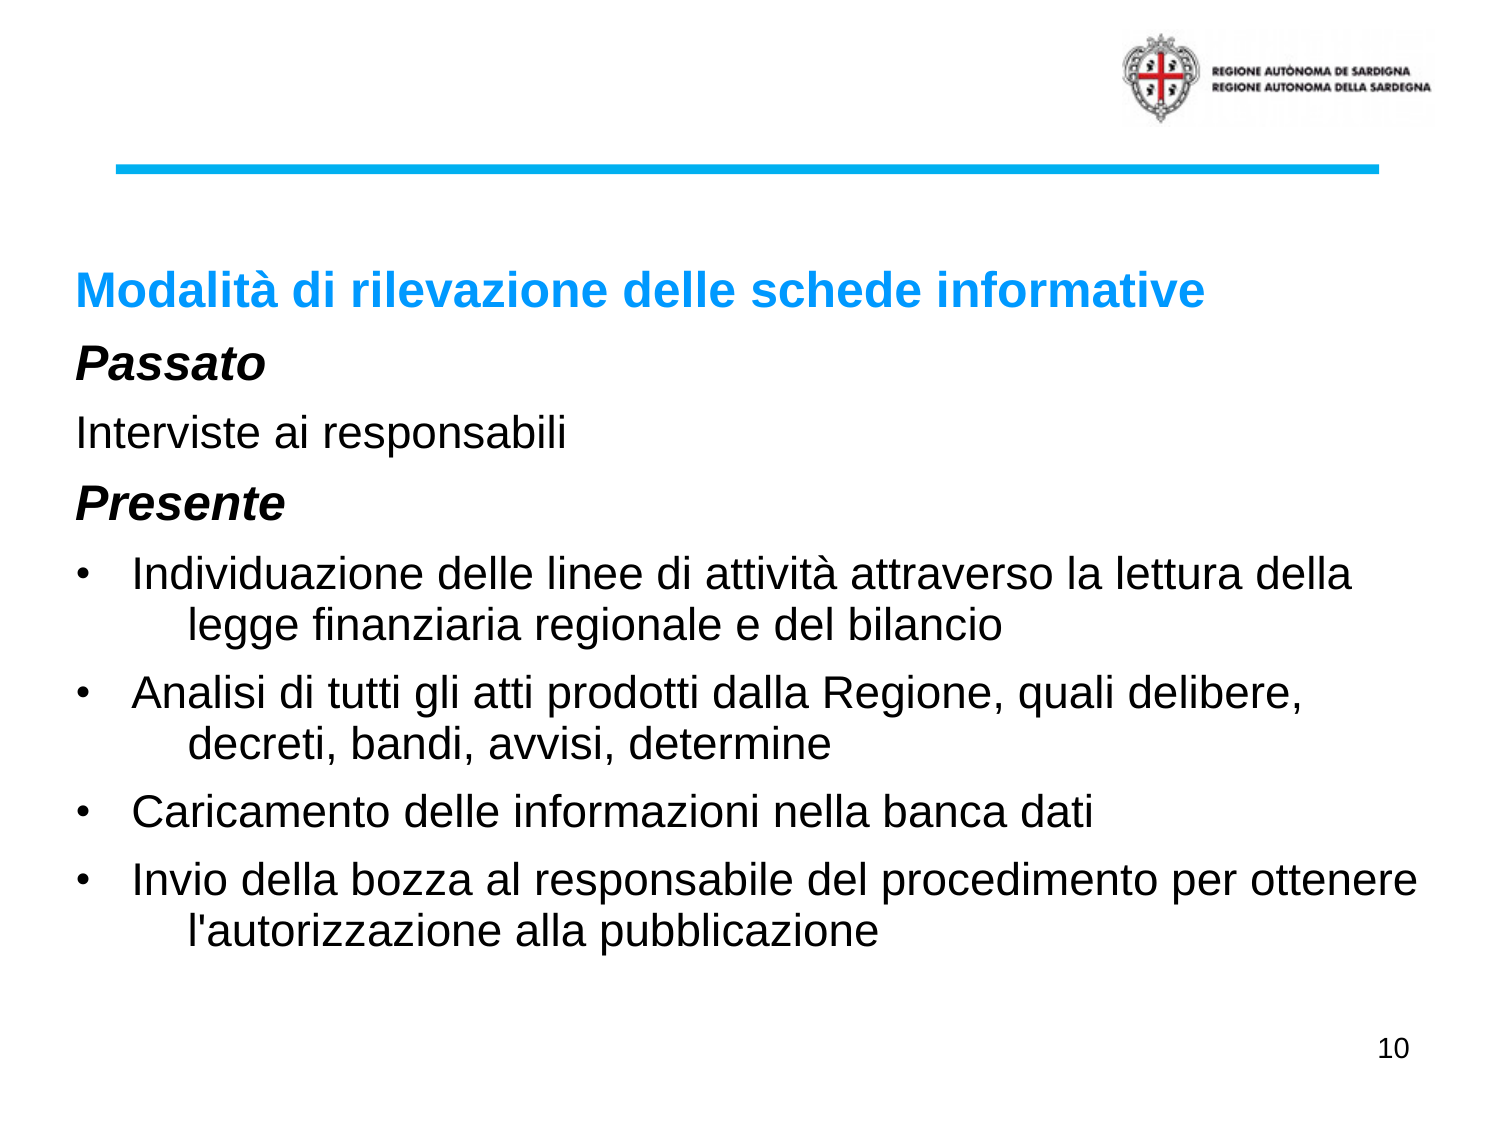

# Modalità di rilevazione delle schede informative
Passato
Interviste ai responsabili
Presente
Individuazione delle linee di attività attraverso la lettura della legge finanziaria regionale e del bilancio
Analisi di tutti gli atti prodotti dalla Regione, quali delibere, decreti, bandi, avvisi, determine
Caricamento delle informazioni nella banca dati
Invio della bozza al responsabile del procedimento per ottenere l'autorizzazione alla pubblicazione
10